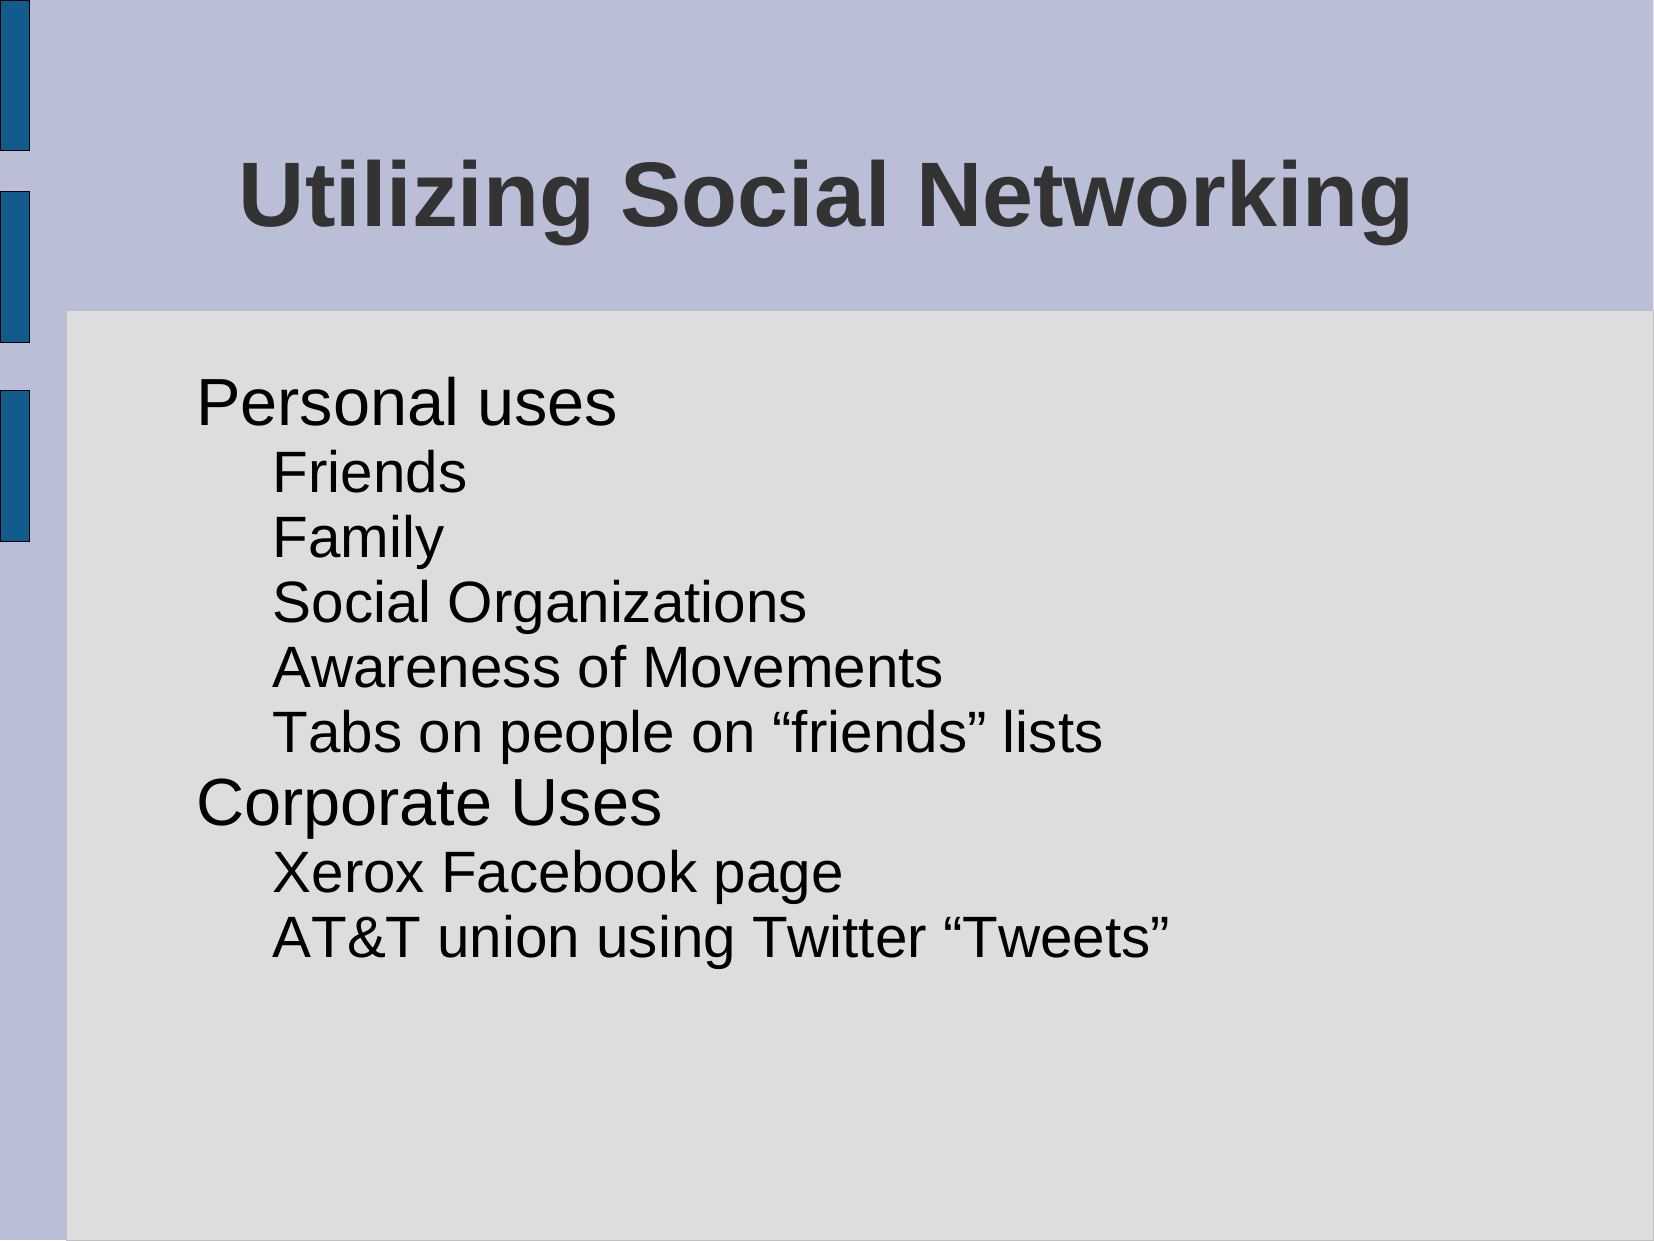

# Utilizing Social Networking
Personal uses
Friends
Family
Social Organizations
Awareness of Movements
Tabs on people on “friends” lists
Corporate Uses
Xerox Facebook page
AT&T union using Twitter “Tweets”